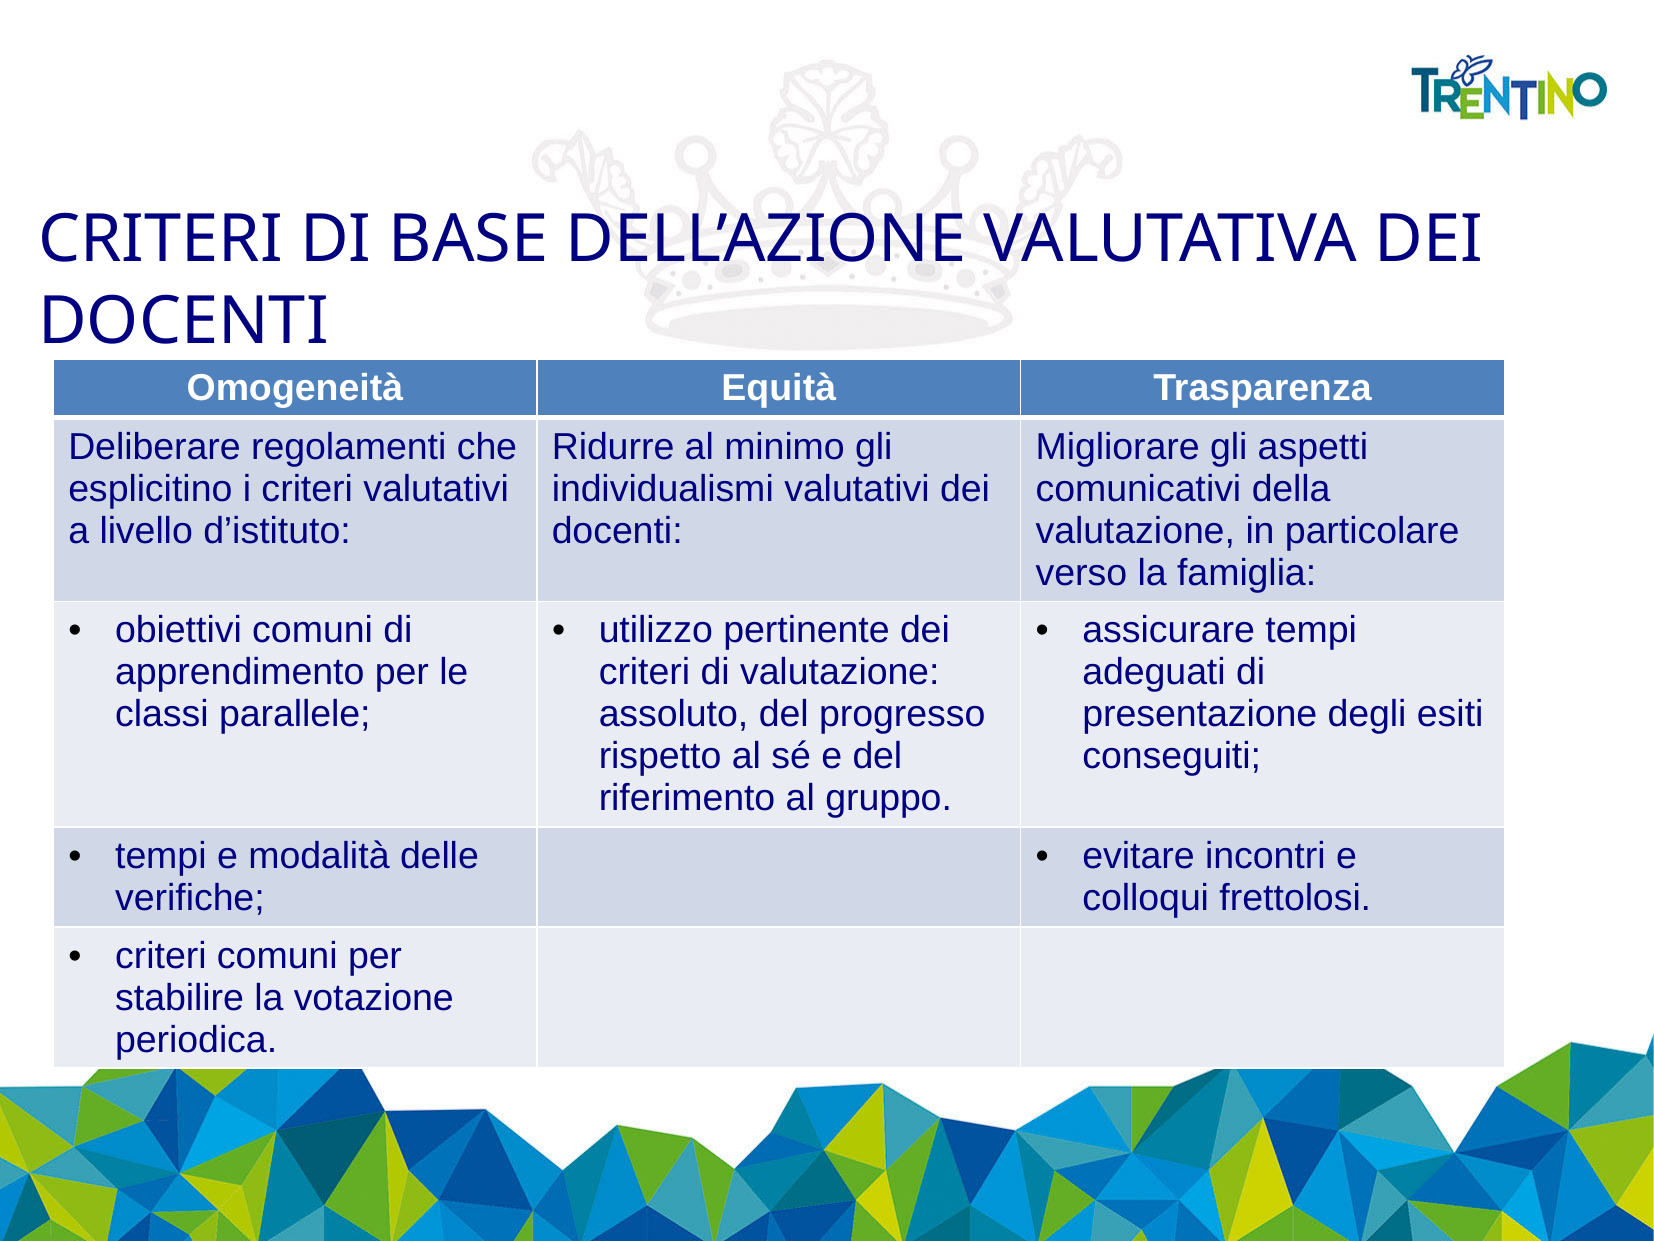

Criteri di base dell’azione valutativa dei docenti
| Omogeneità | Equità | Trasparenza |
| --- | --- | --- |
| Deliberare regolamenti che esplicitino i criteri valutativi a livello d’istituto: | Ridurre al minimo gli individualismi valutativi dei docenti: | Migliorare gli aspetti comunicativi della valutazione, in particolare verso la famiglia: |
| obiettivi comuni di apprendimento per le classi parallele; | utilizzo pertinente dei criteri di valutazione: assoluto, del progresso rispetto al sé e del riferimento al gruppo. | assicurare tempi adeguati di presentazione degli esiti conseguiti; |
| tempi e modalità delle verifiche; | | evitare incontri e colloqui frettolosi. |
| criteri comuni per stabilire la votazione periodica. | | |